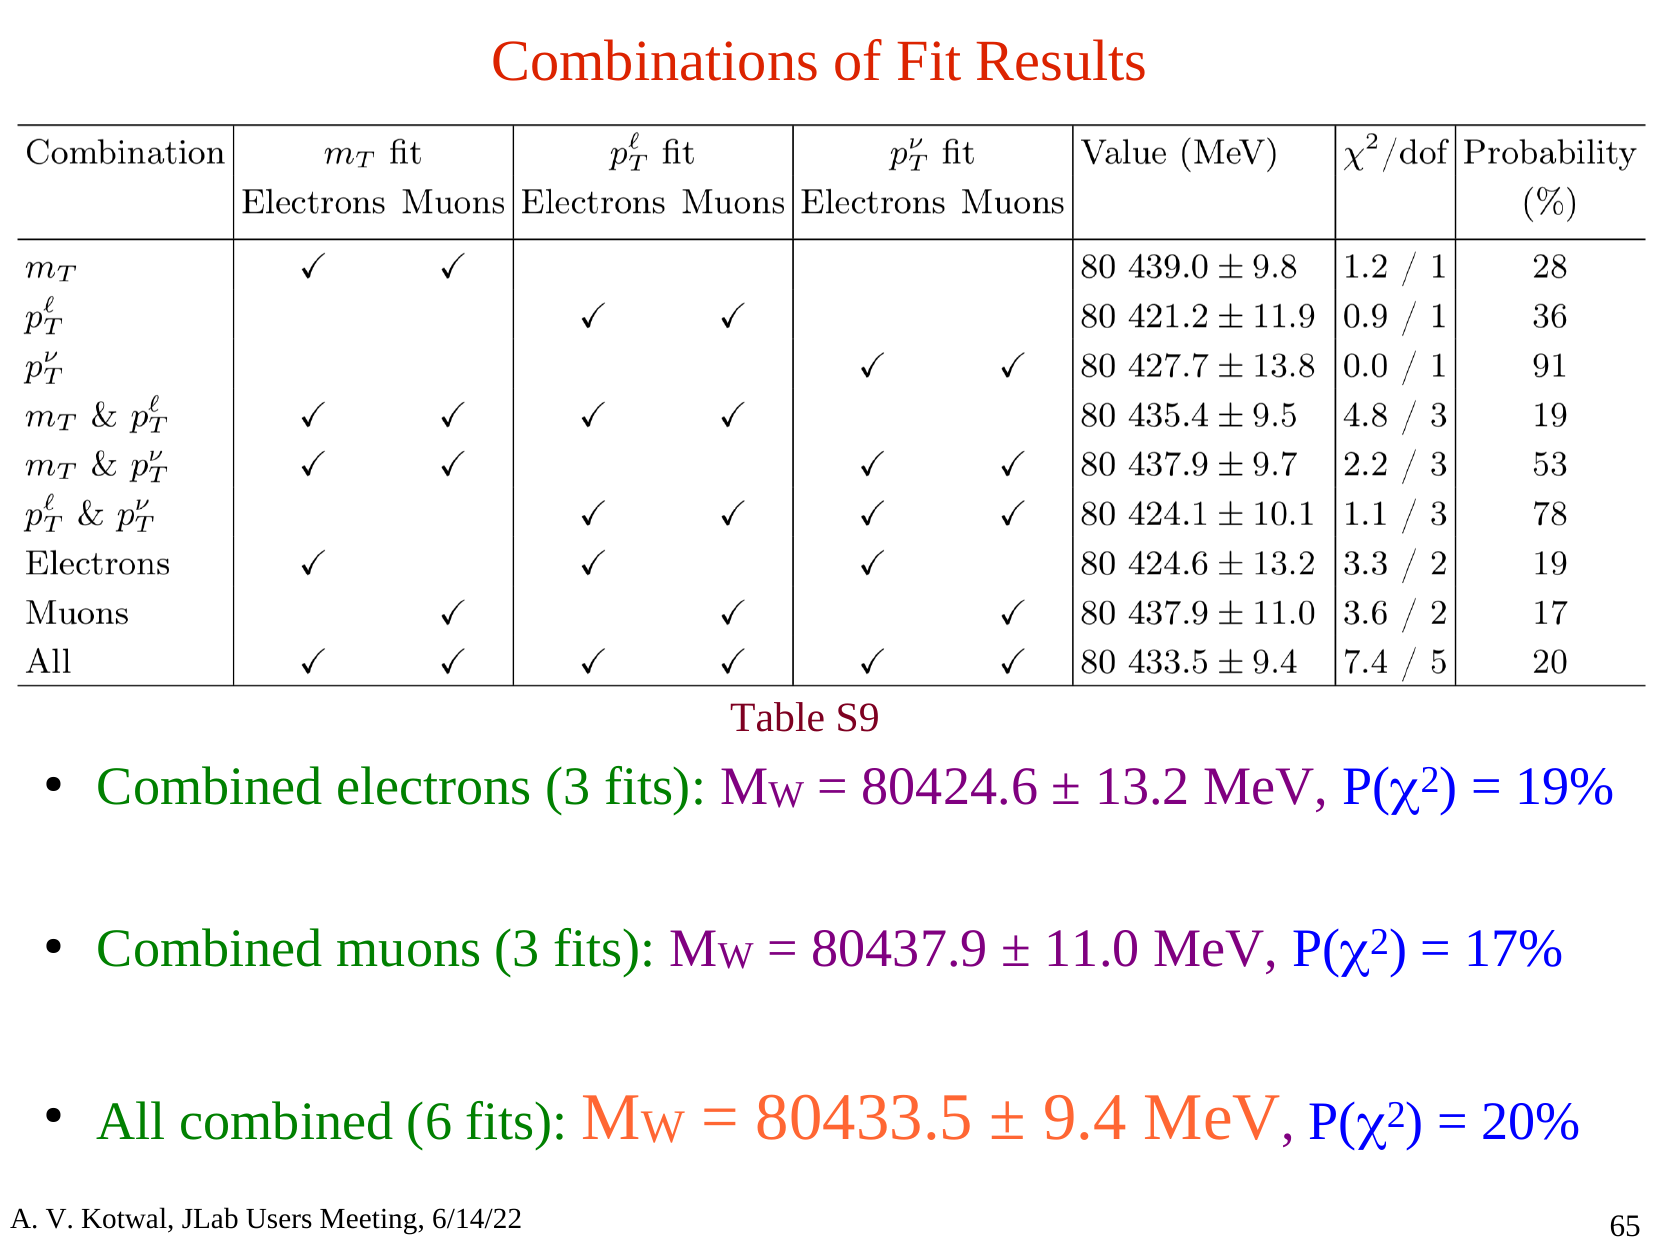

# Combinations of Fit Results
Table S9
Combined electrons (3 fits): MW = 80424.6 ± 13.2 MeV, P(χ2) = 19%
Combined muons (3 fits): MW = 80437.9 ± 11.0 MeV, P(χ2) = 17%
All combined (6 fits): MW = 80433.5 ± 9.4 MeV, P(χ2) = 20%
A. V. Kotwal, JLab Users Meeting, 6/14/22